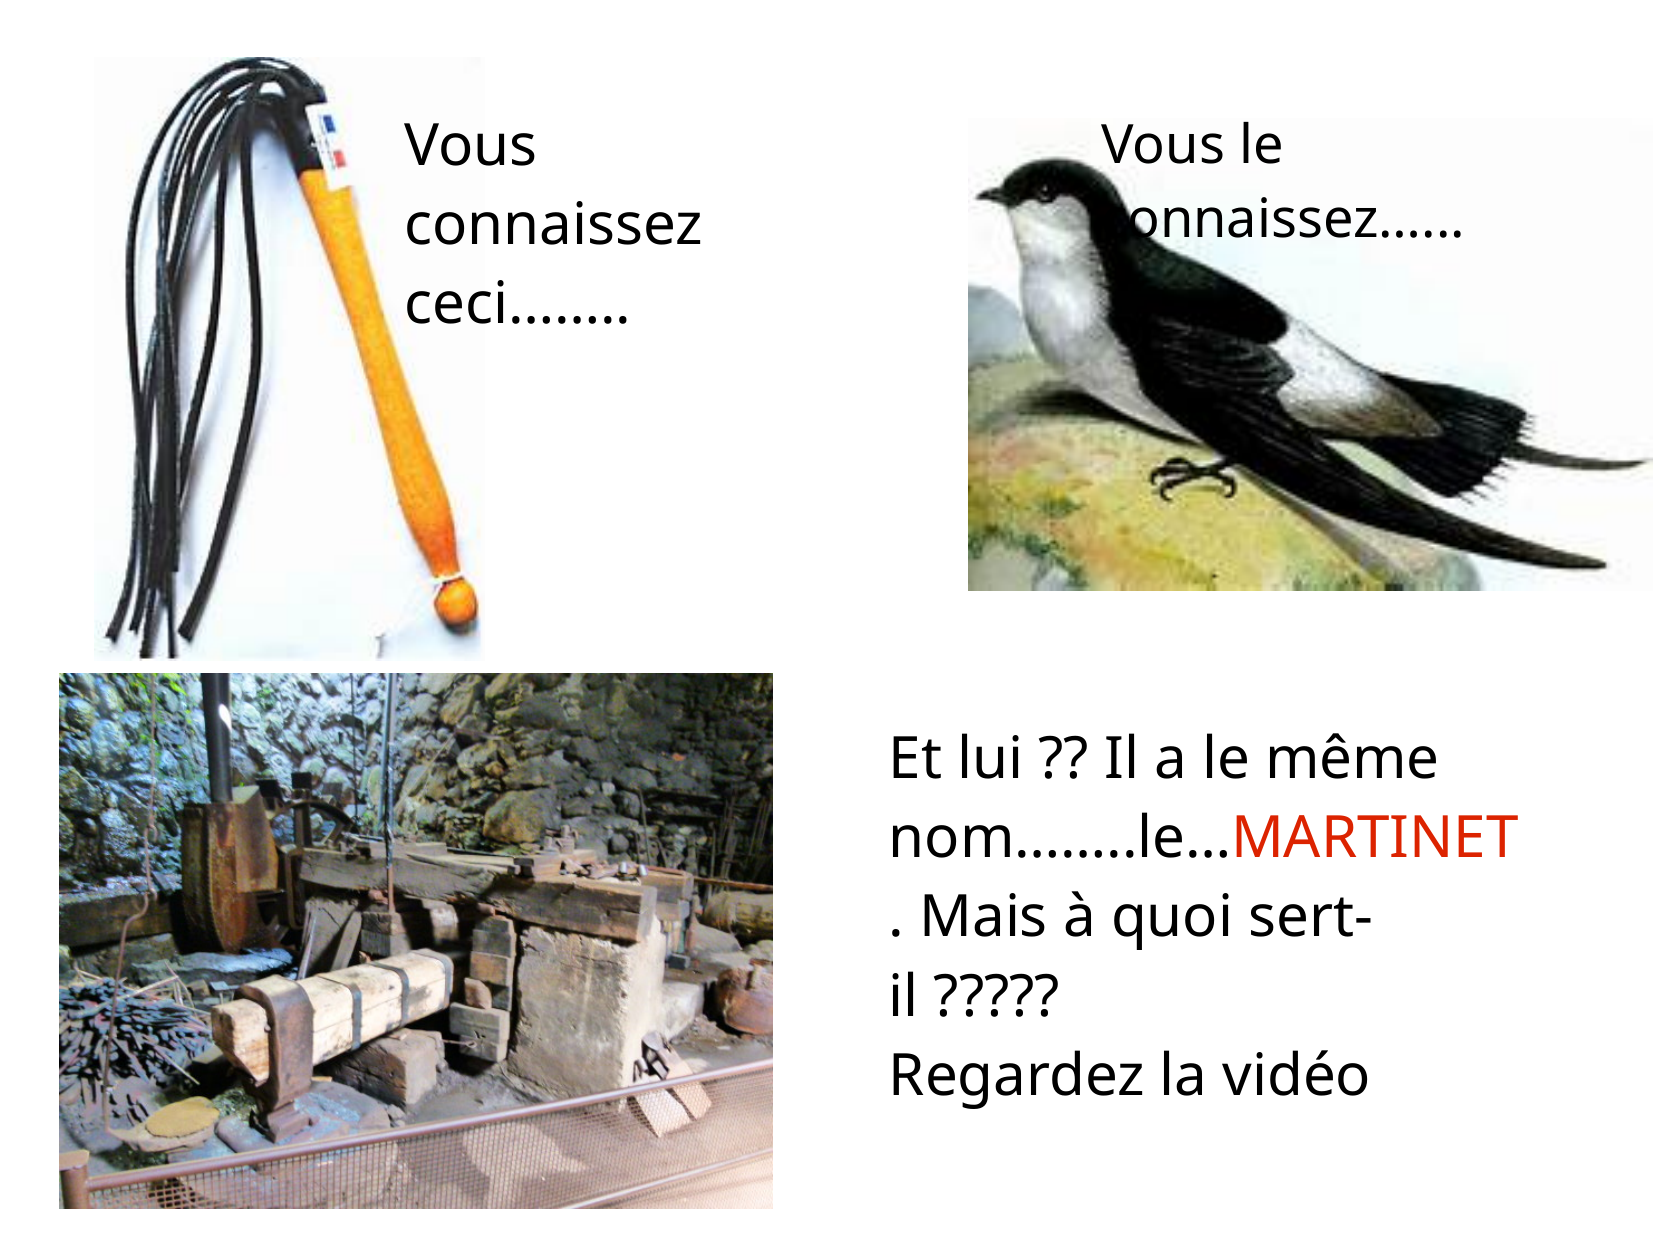

Vous connaissez ceci……..
Vous le connaissez…...
Et lui ?? Il a le même nom……..le…MARTINET . Mais à quoi sert-il ?????
Regardez la vidéo